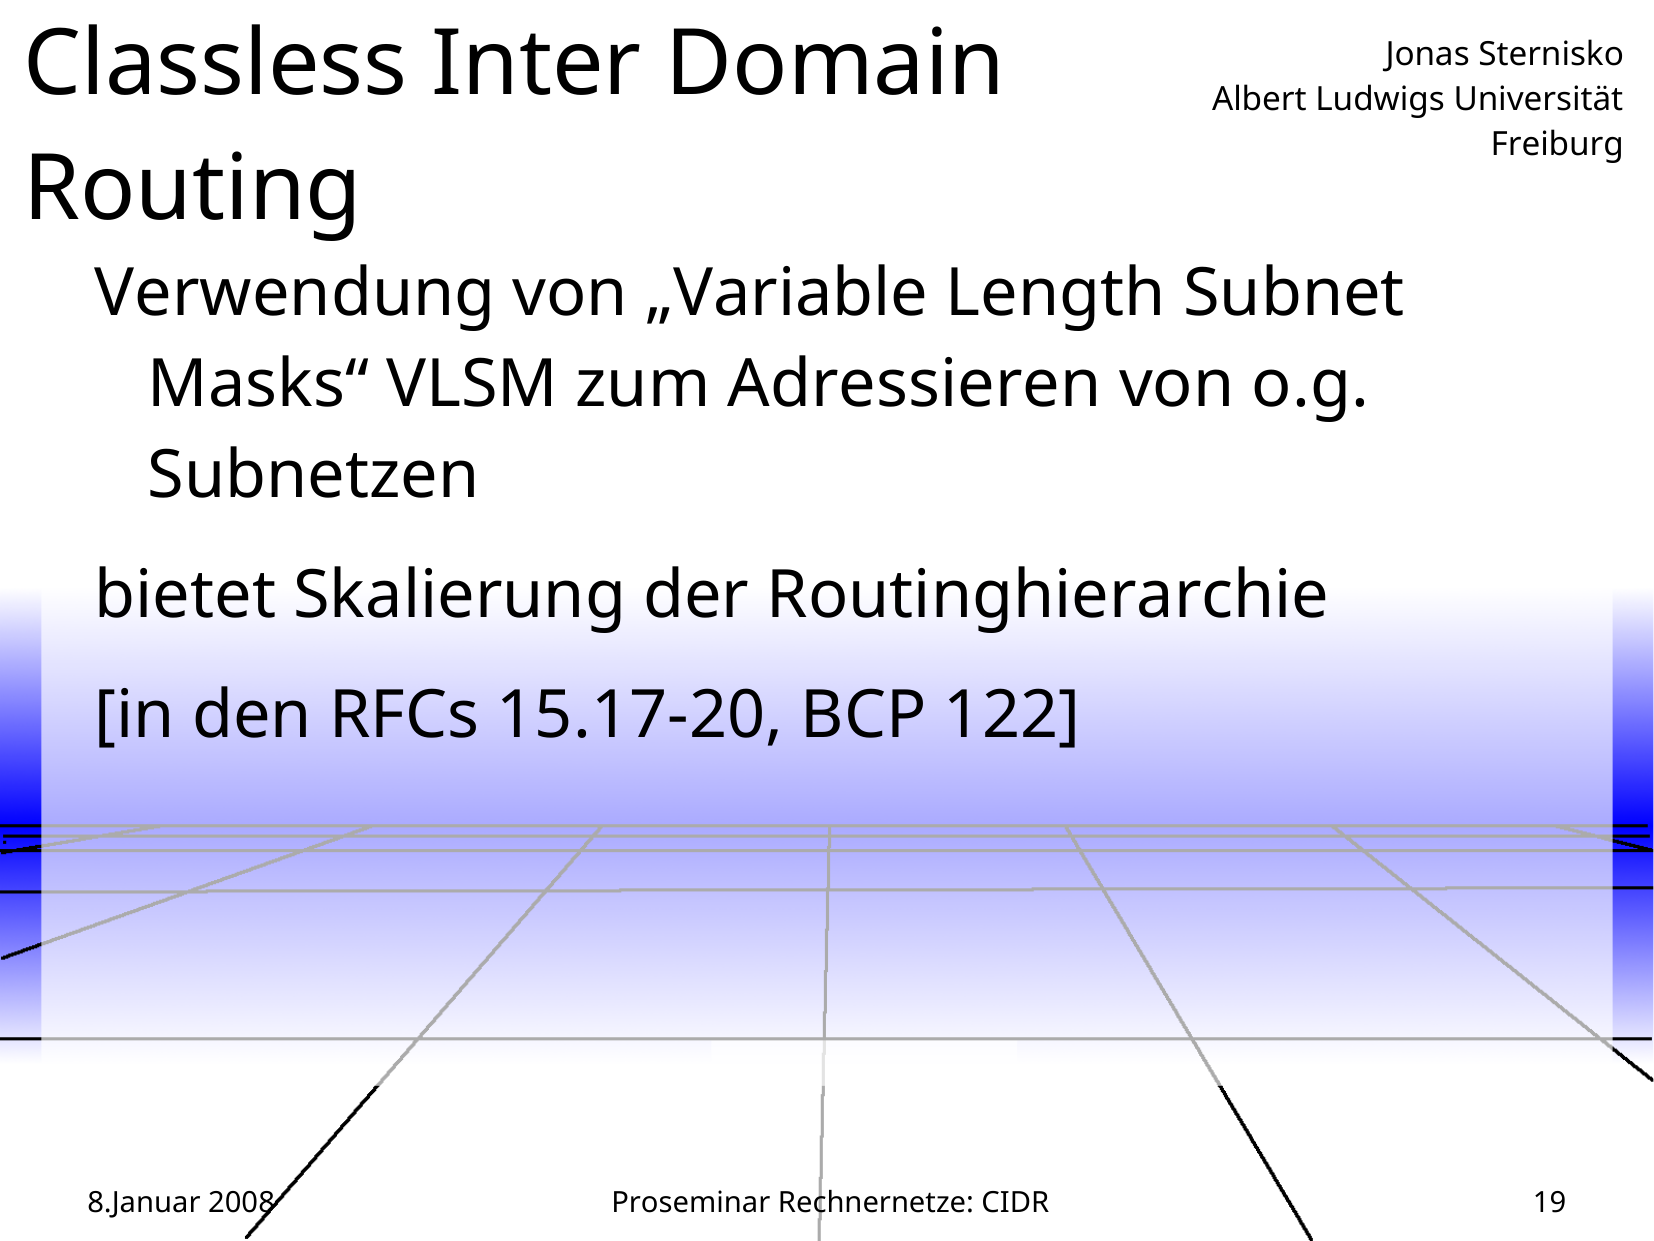

# Classless Inter Domain Routing
Verwendung von „Variable Length Subnet Masks“ VLSM zum Adressieren von o.g. Subnetzen
bietet Skalierung der Routinghierarchie
[in den RFCs 15.17-20, BCP 122]
8.Januar 2008
Proseminar Rechnernetze: CIDR
19